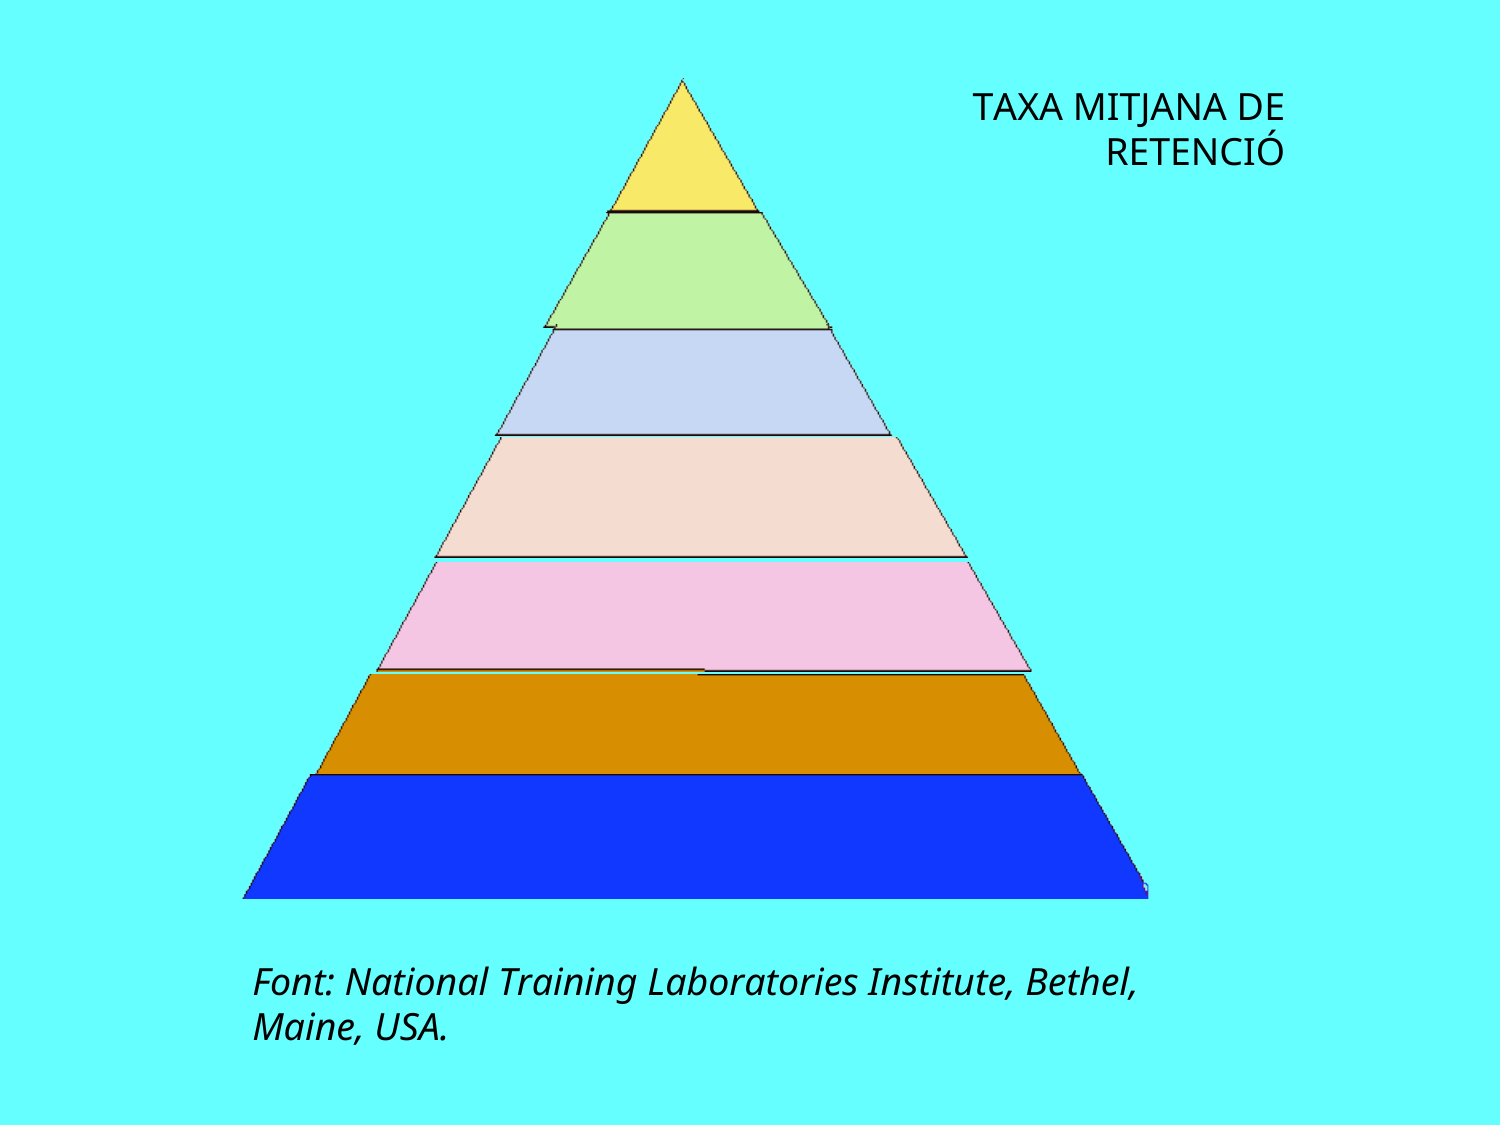

TAXA MITJANA DE RETENCIÓ
Font: National Training Laboratories Institute, Bethel, Maine, USA.